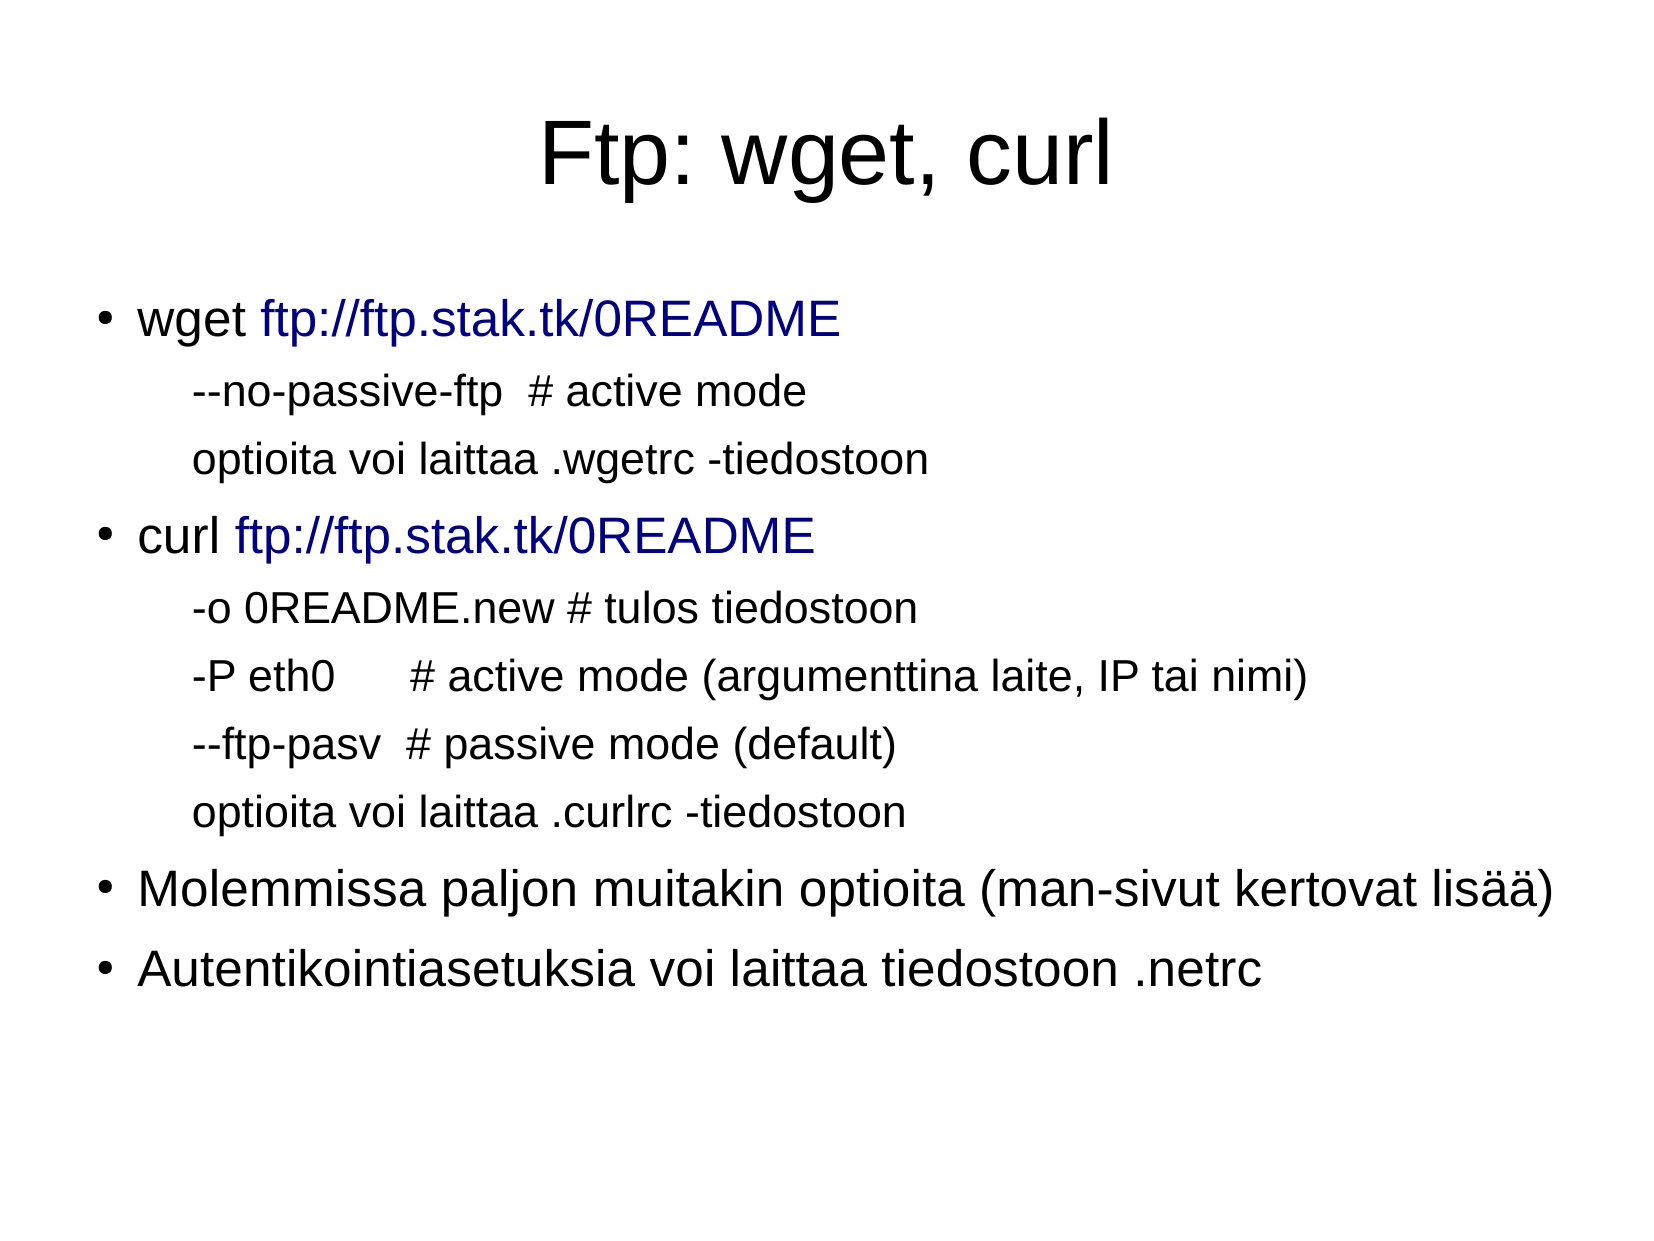

# Ftp: wget, curl
wget ftp://ftp.stak.tk/0README
--no-passive-ftp # active mode
optioita voi laittaa .wgetrc -tiedostoon
curl ftp://ftp.stak.tk/0README
-o 0README.new # tulos tiedostoon
-P eth0 # active mode (argumenttina laite, IP tai nimi)
--ftp-pasv # passive mode (default)
optioita voi laittaa .curlrc -tiedostoon
Molemmissa paljon muitakin optioita (man-sivut kertovat lisää)
Autentikointiasetuksia voi laittaa tiedostoon .netrc